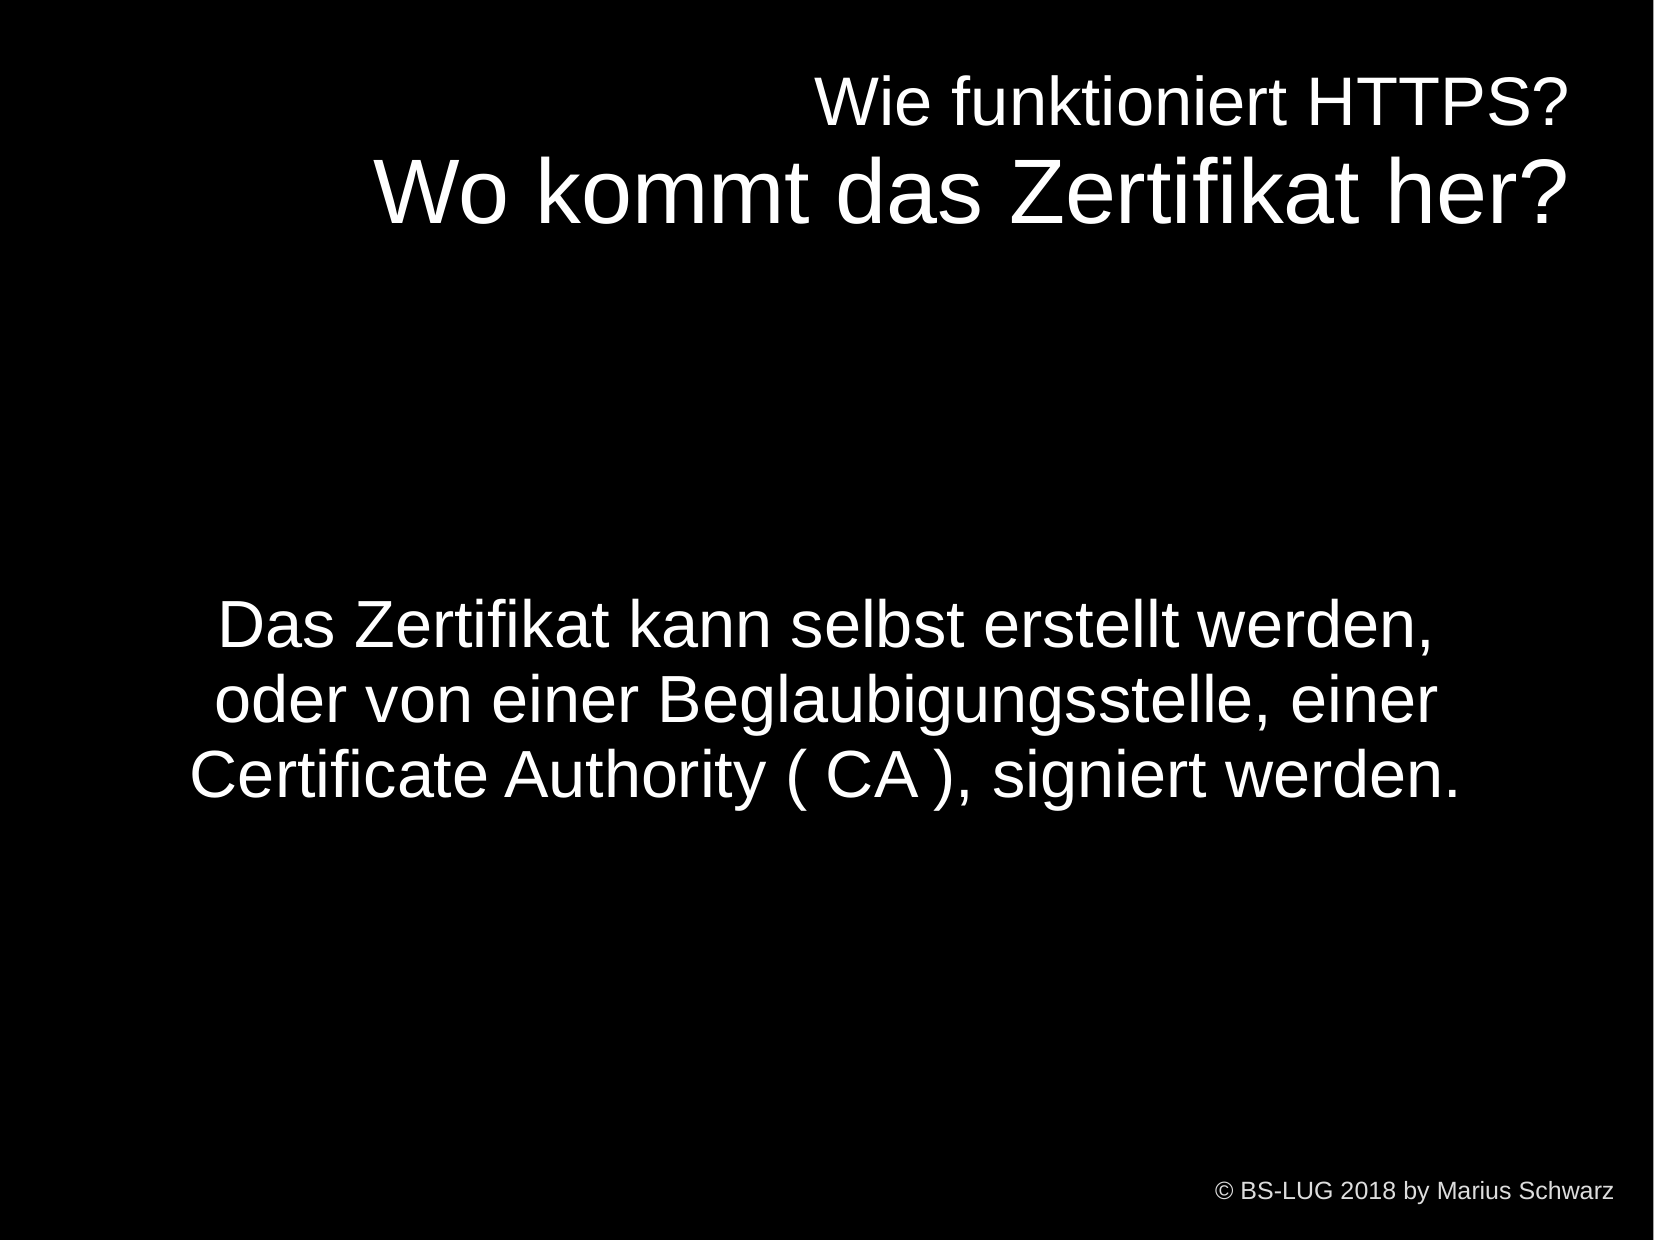

# Wie funktioniert HTTPS? Wo kommt das Zertifikat her?
Das Zertifikat kann selbst erstellt werden,
oder von einer Beglaubigungsstelle, einer Certificate Authority ( CA ), signiert werden.
© BS-LUG 2018 by Marius Schwarz